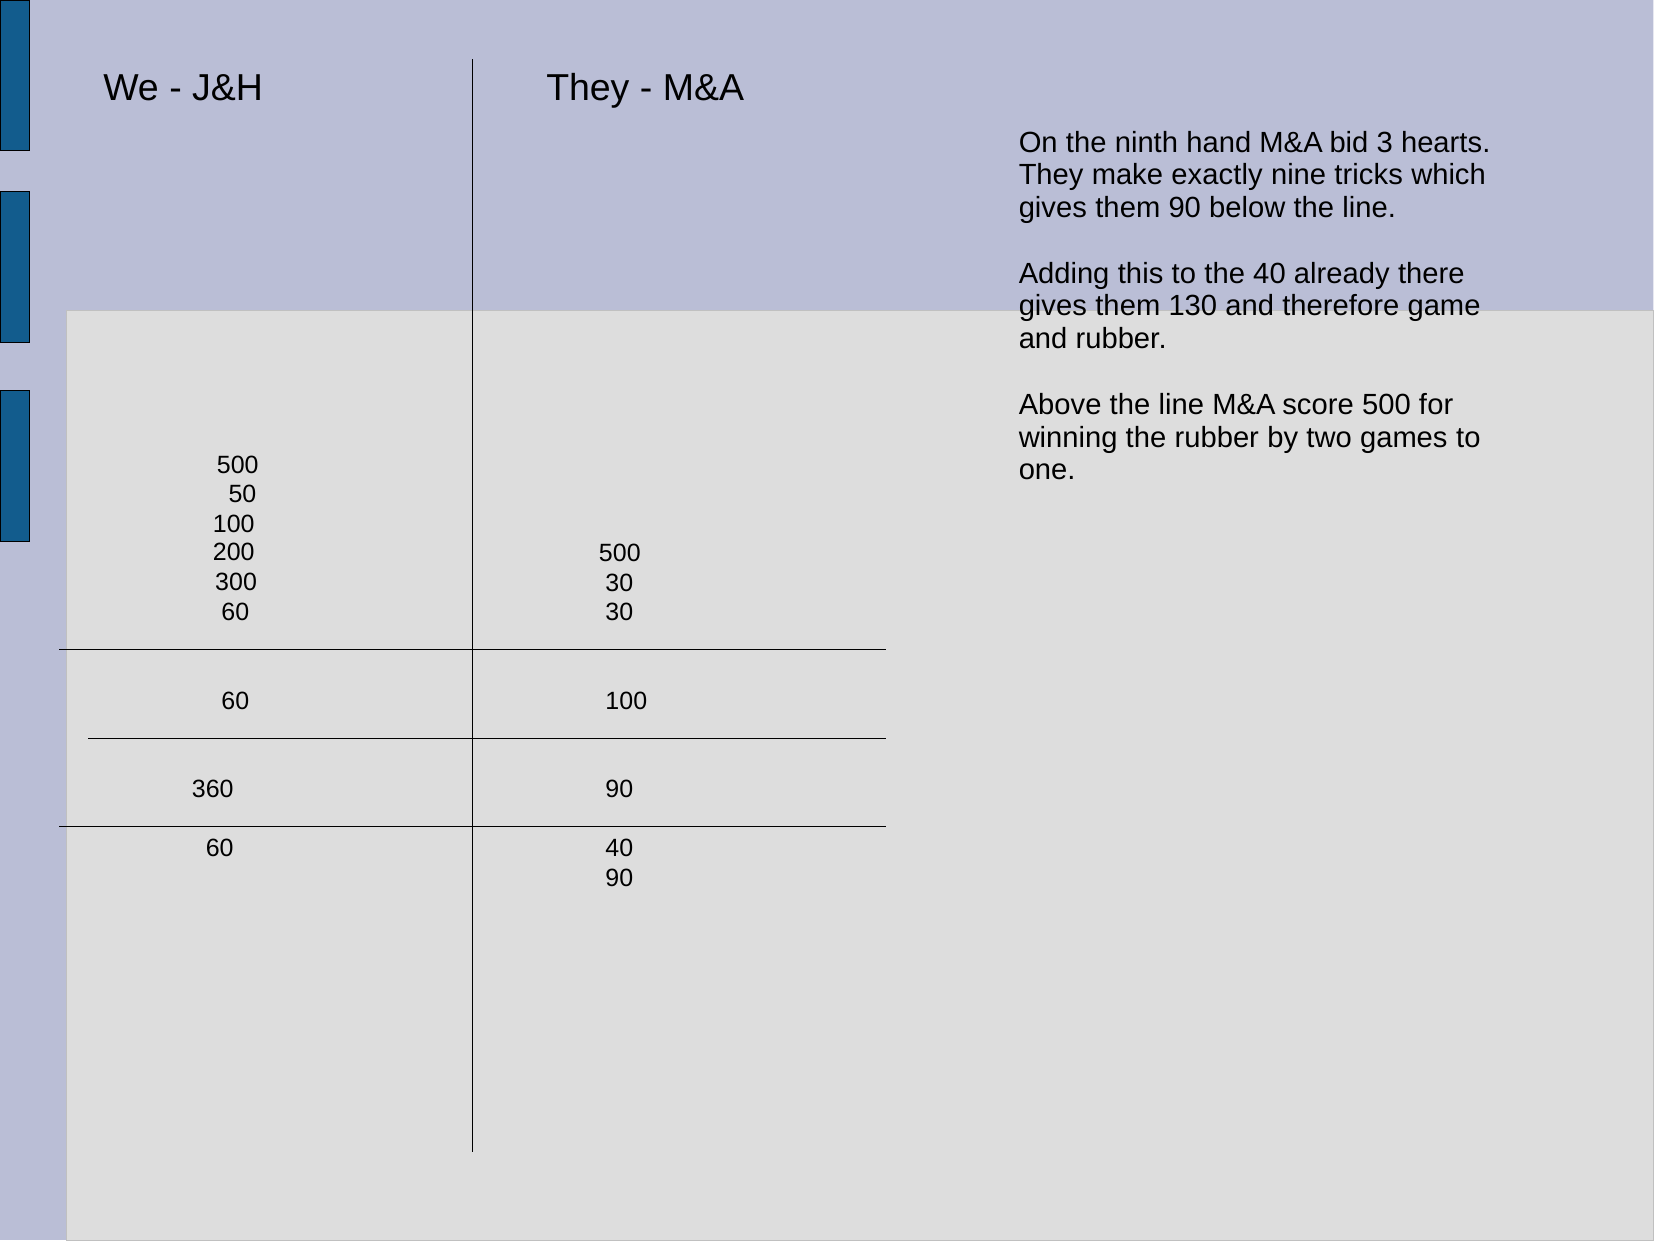

We - J&H
They - M&A
On the ninth hand M&A bid 3 hearts. They make exactly nine tricks which gives them 90 below the line.
Adding this to the 40 already there gives them 130 and therefore game and rubber.
Above the line M&A score 500 for winning the rubber by two games to one.
500
 50
 100
 200
500
300
30
60
30
60
100
360
90
 60
40
90